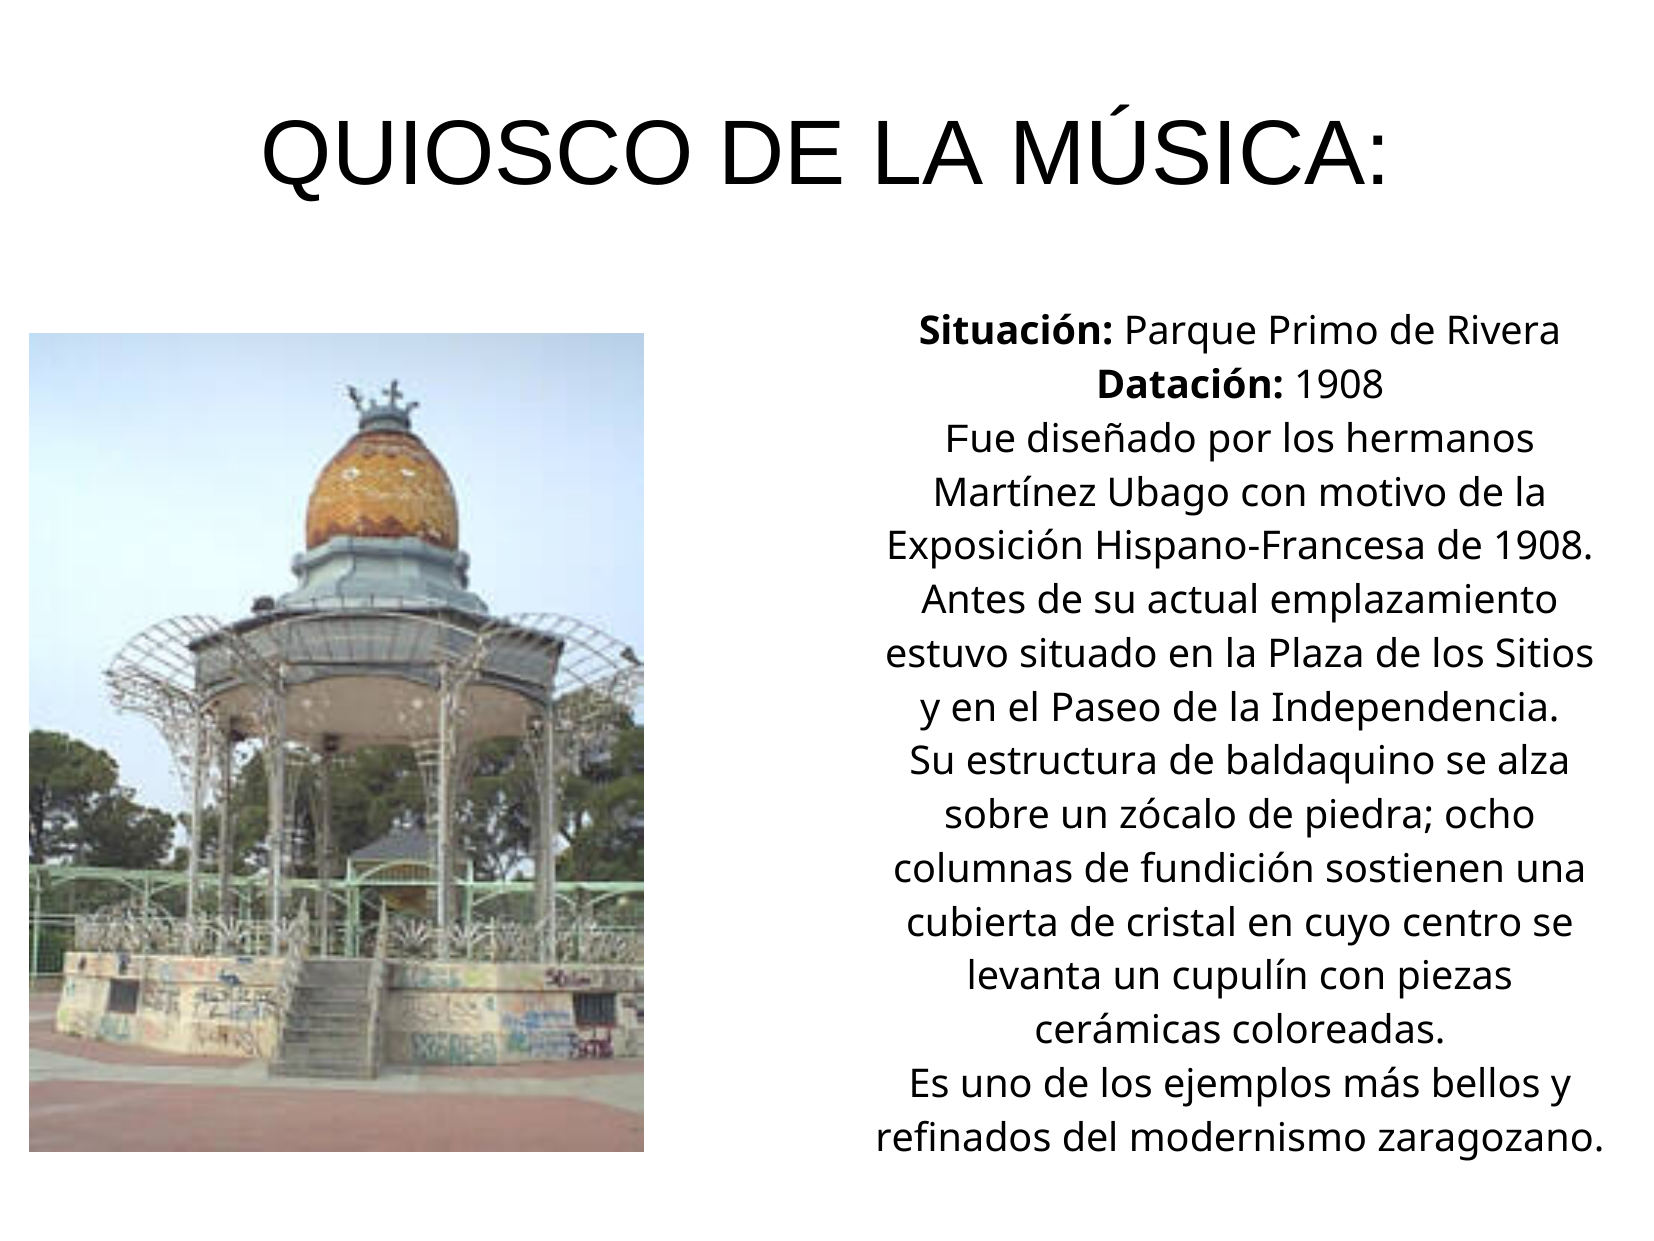

# QUIOSCO DE LA MÚSICA:
Situación: Parque Primo de Rivera
Datación: 1908
Fue diseñado por los hermanos Martínez Ubago con motivo de la Exposición Hispano-Francesa de 1908.
Antes de su actual emplazamiento estuvo situado en la Plaza de los Sitios y en el Paseo de la Independencia.
Su estructura de baldaquino se alza sobre un zócalo de piedra; ocho columnas de fundición sostienen una cubierta de cristal en cuyo centro se levanta un cupulín con piezas cerámicas coloreadas.
Es uno de los ejemplos más bellos y refinados del modernismo zaragozano.